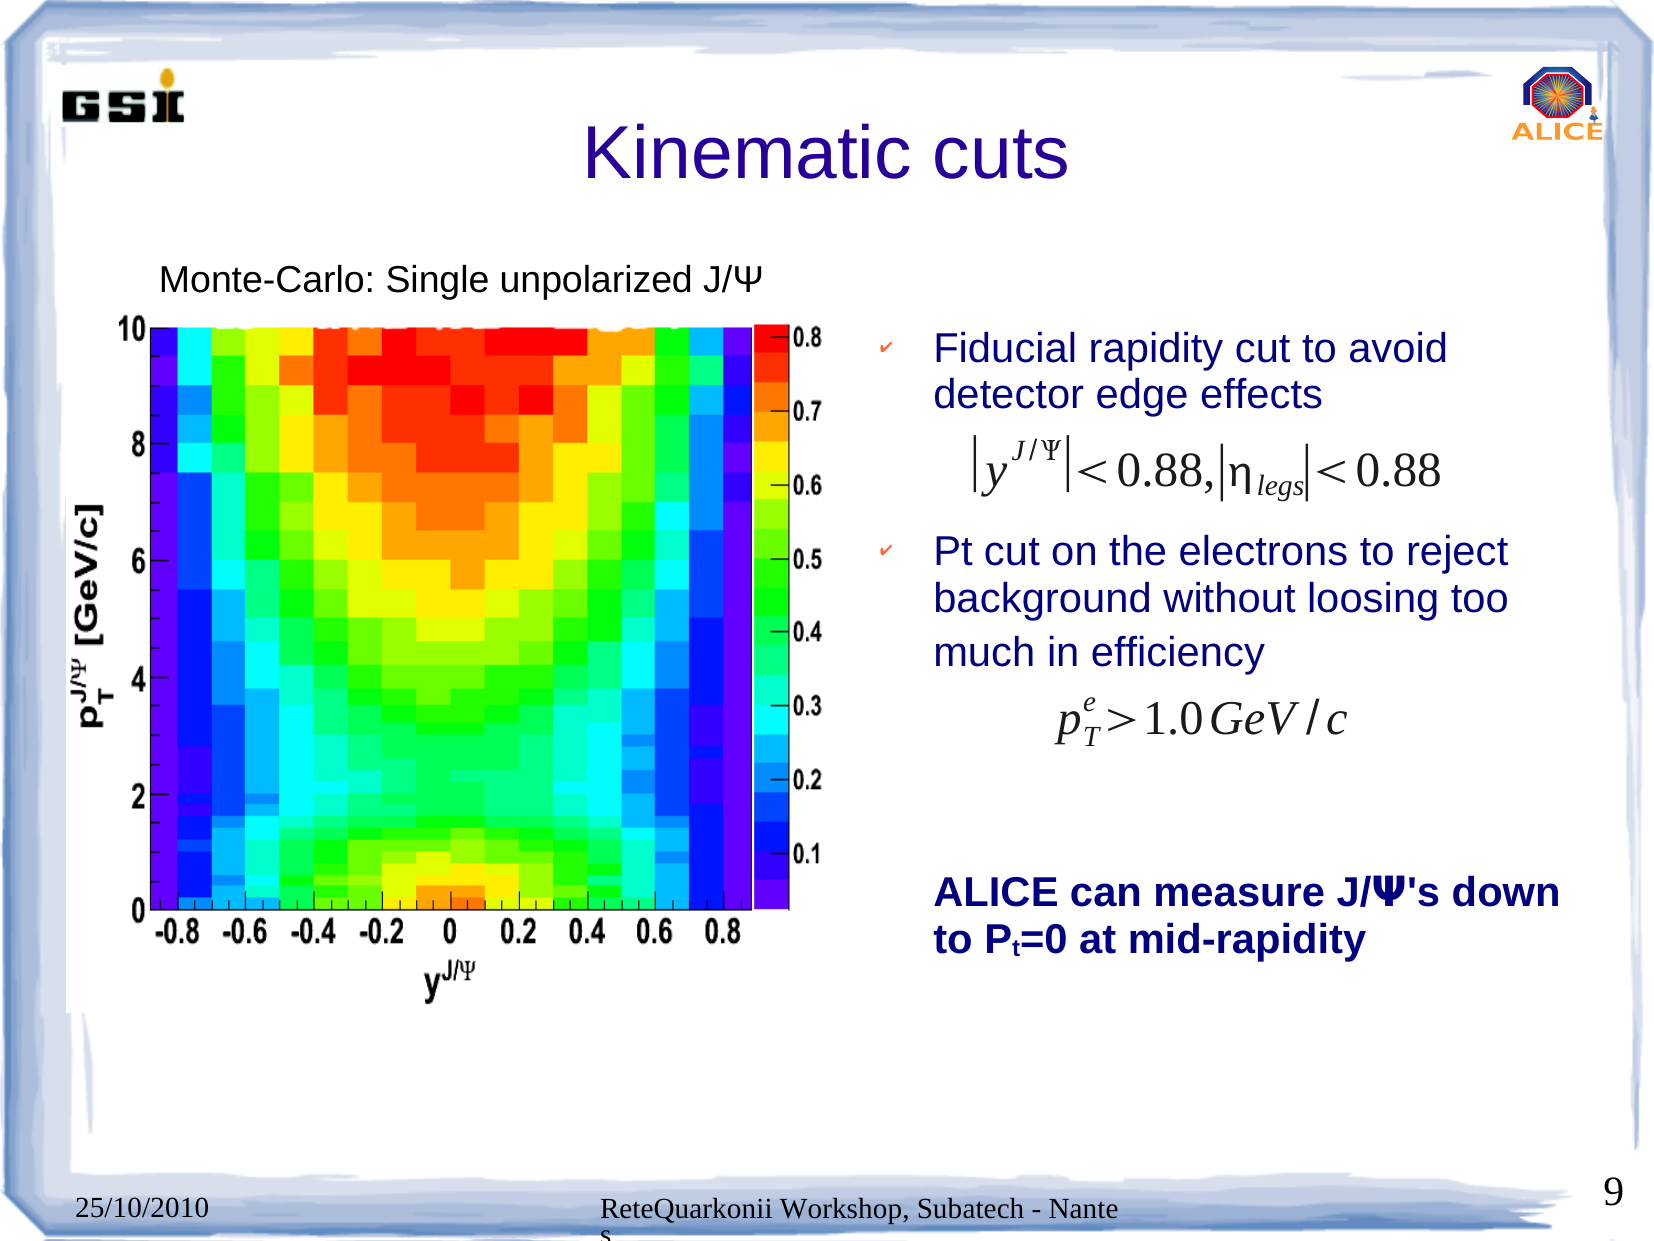

Kinematic cuts
Monte-Carlo: Single unpolarized J/Ψ
# Fiducial rapidity cut to avoid detector edge effects
Pt cut on the electrons to reject background without loosing too much in efficiency
ALICE can measure J/Ψ's down to Pt=0 at mid-rapidity
9
25/10/2010
ReteQuarkonii Workshop, Subatech - Nantes